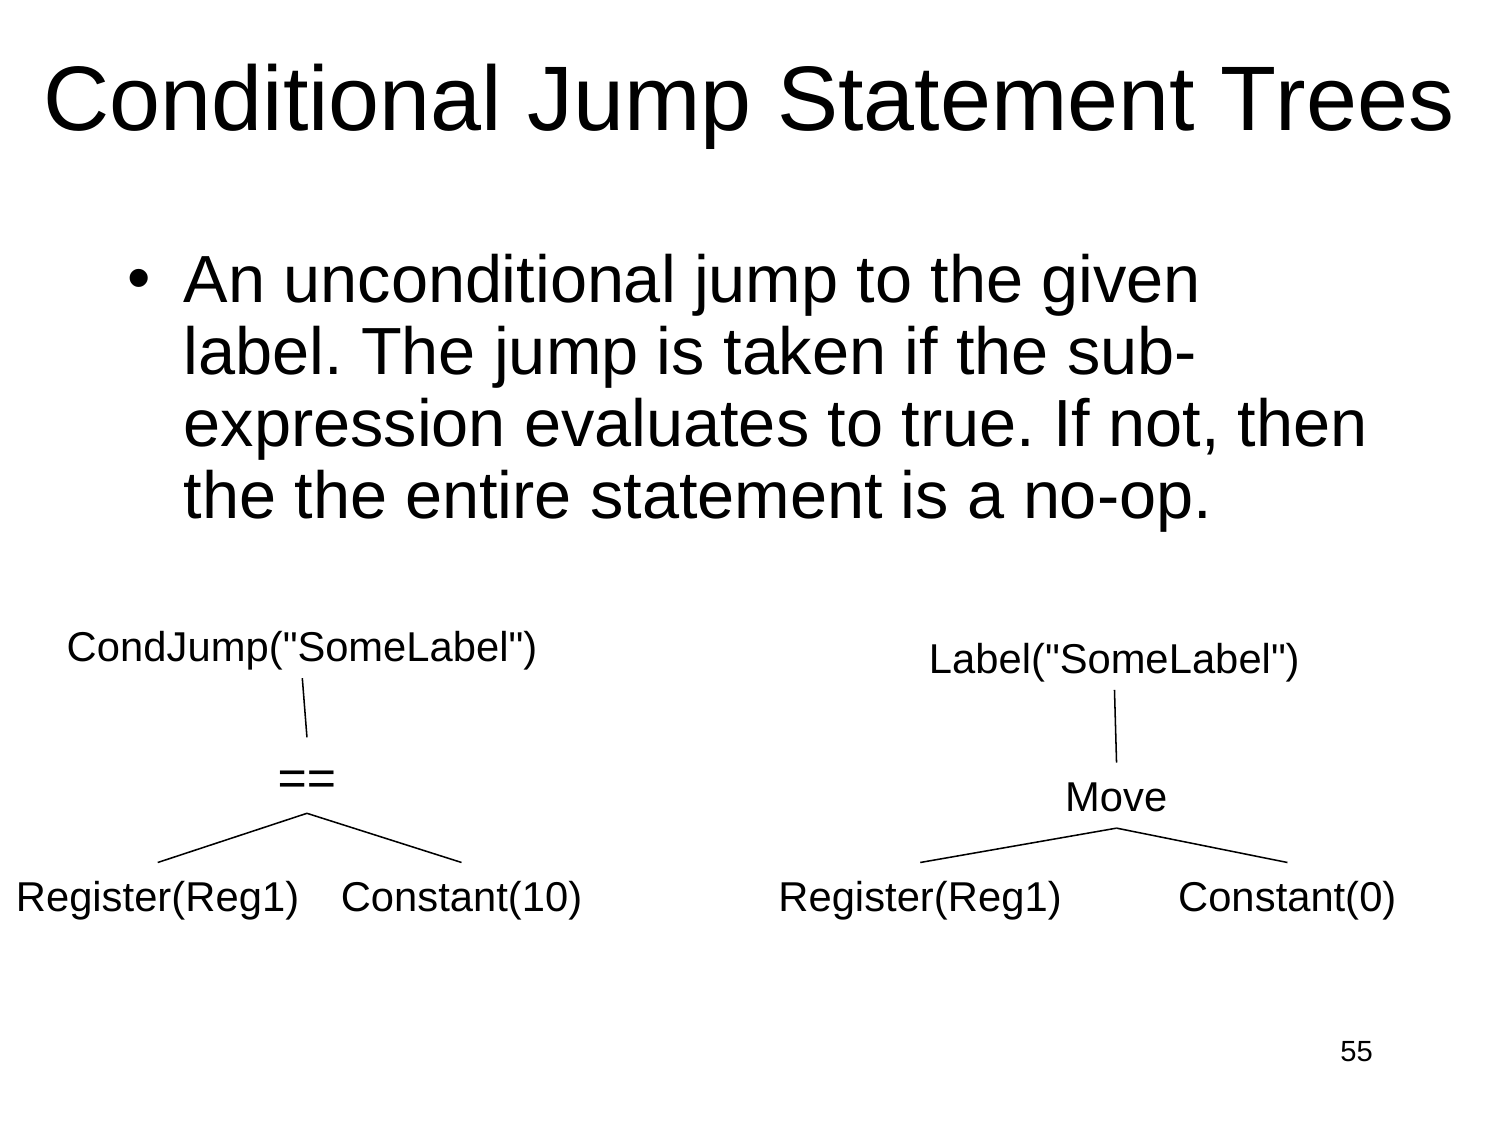

# Conditional Jump Statement Trees
An unconditional jump to the given label. The jump is taken if the sub-expression evaluates to true. If not, then the the entire statement is a no-op.
CondJump("SomeLabel")
Label("SomeLabel")
==
Move
Register(Reg1)
Constant(10)
Register(Reg1)
Constant(0)